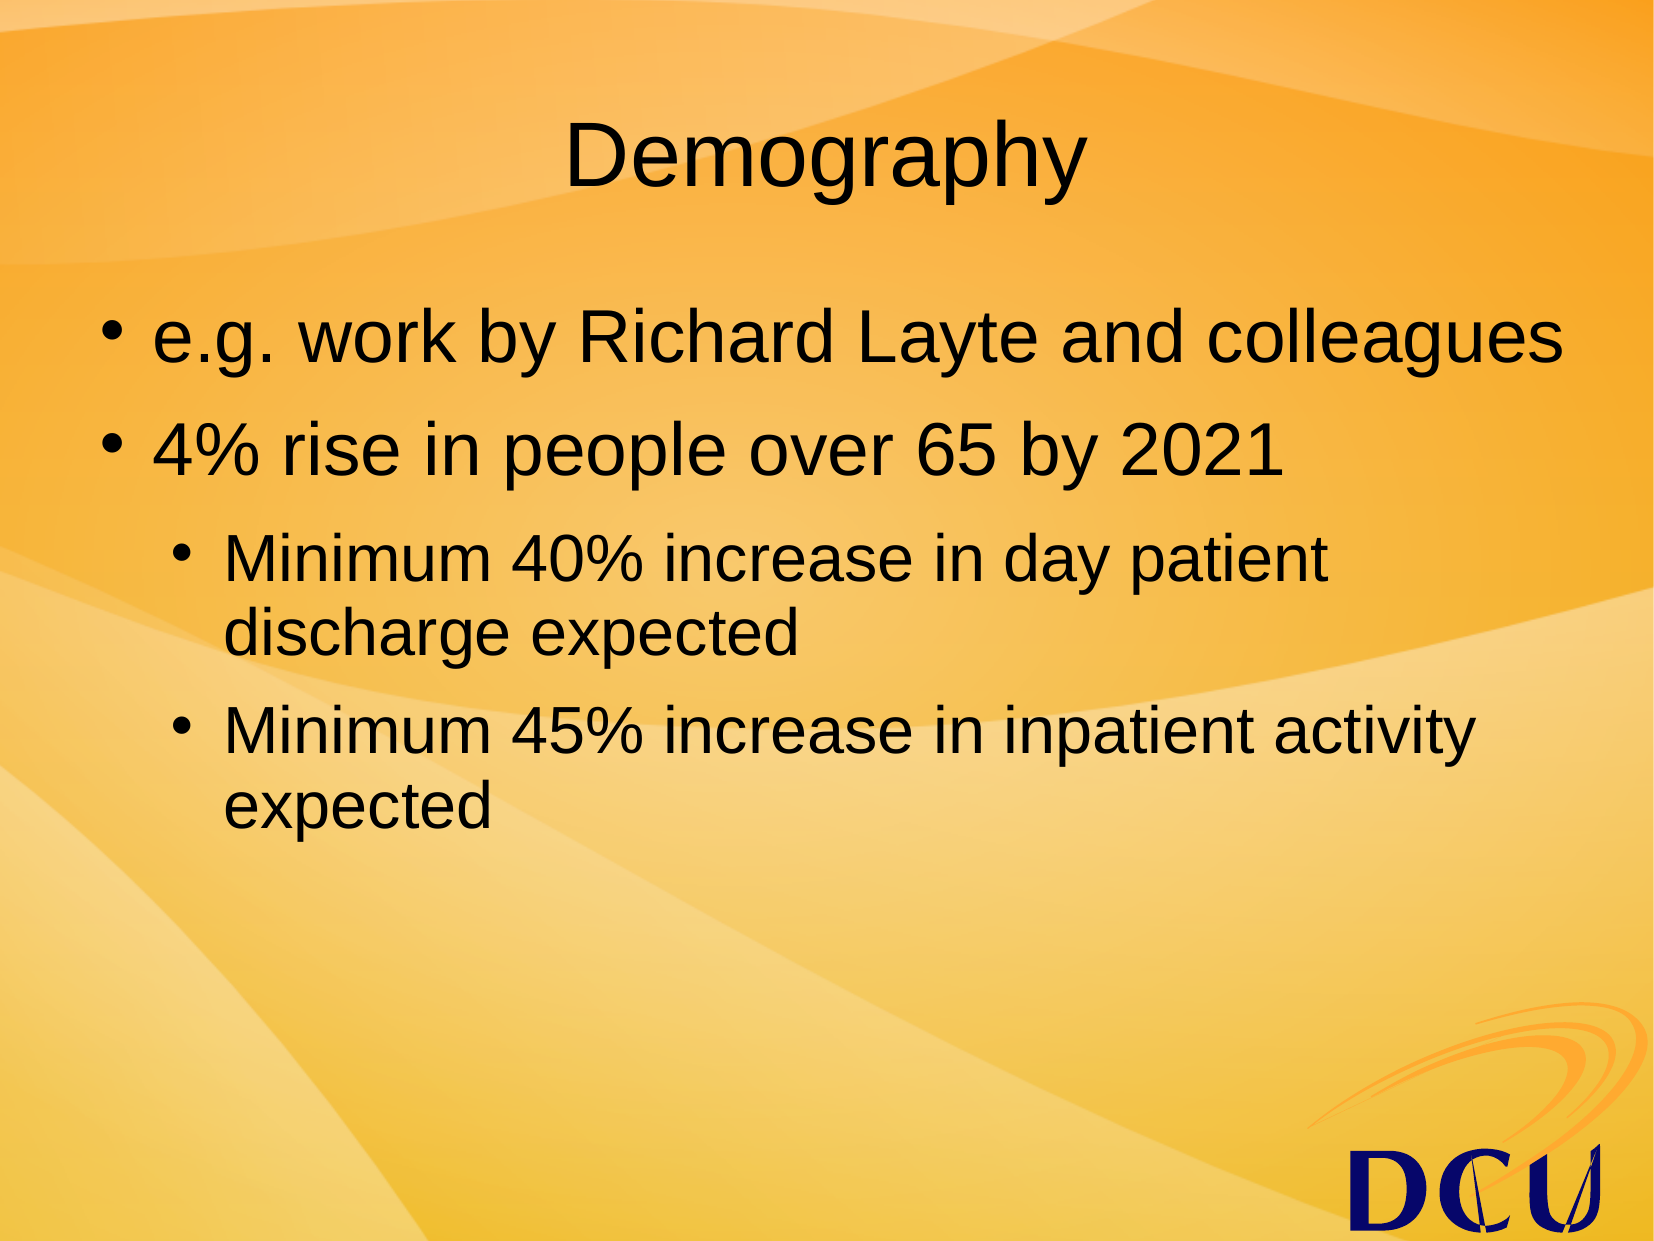

# Demography
e.g. work by Richard Layte and colleagues
4% rise in people over 65 by 2021
Minimum 40% increase in day patient discharge expected
Minimum 45% increase in inpatient activity expected